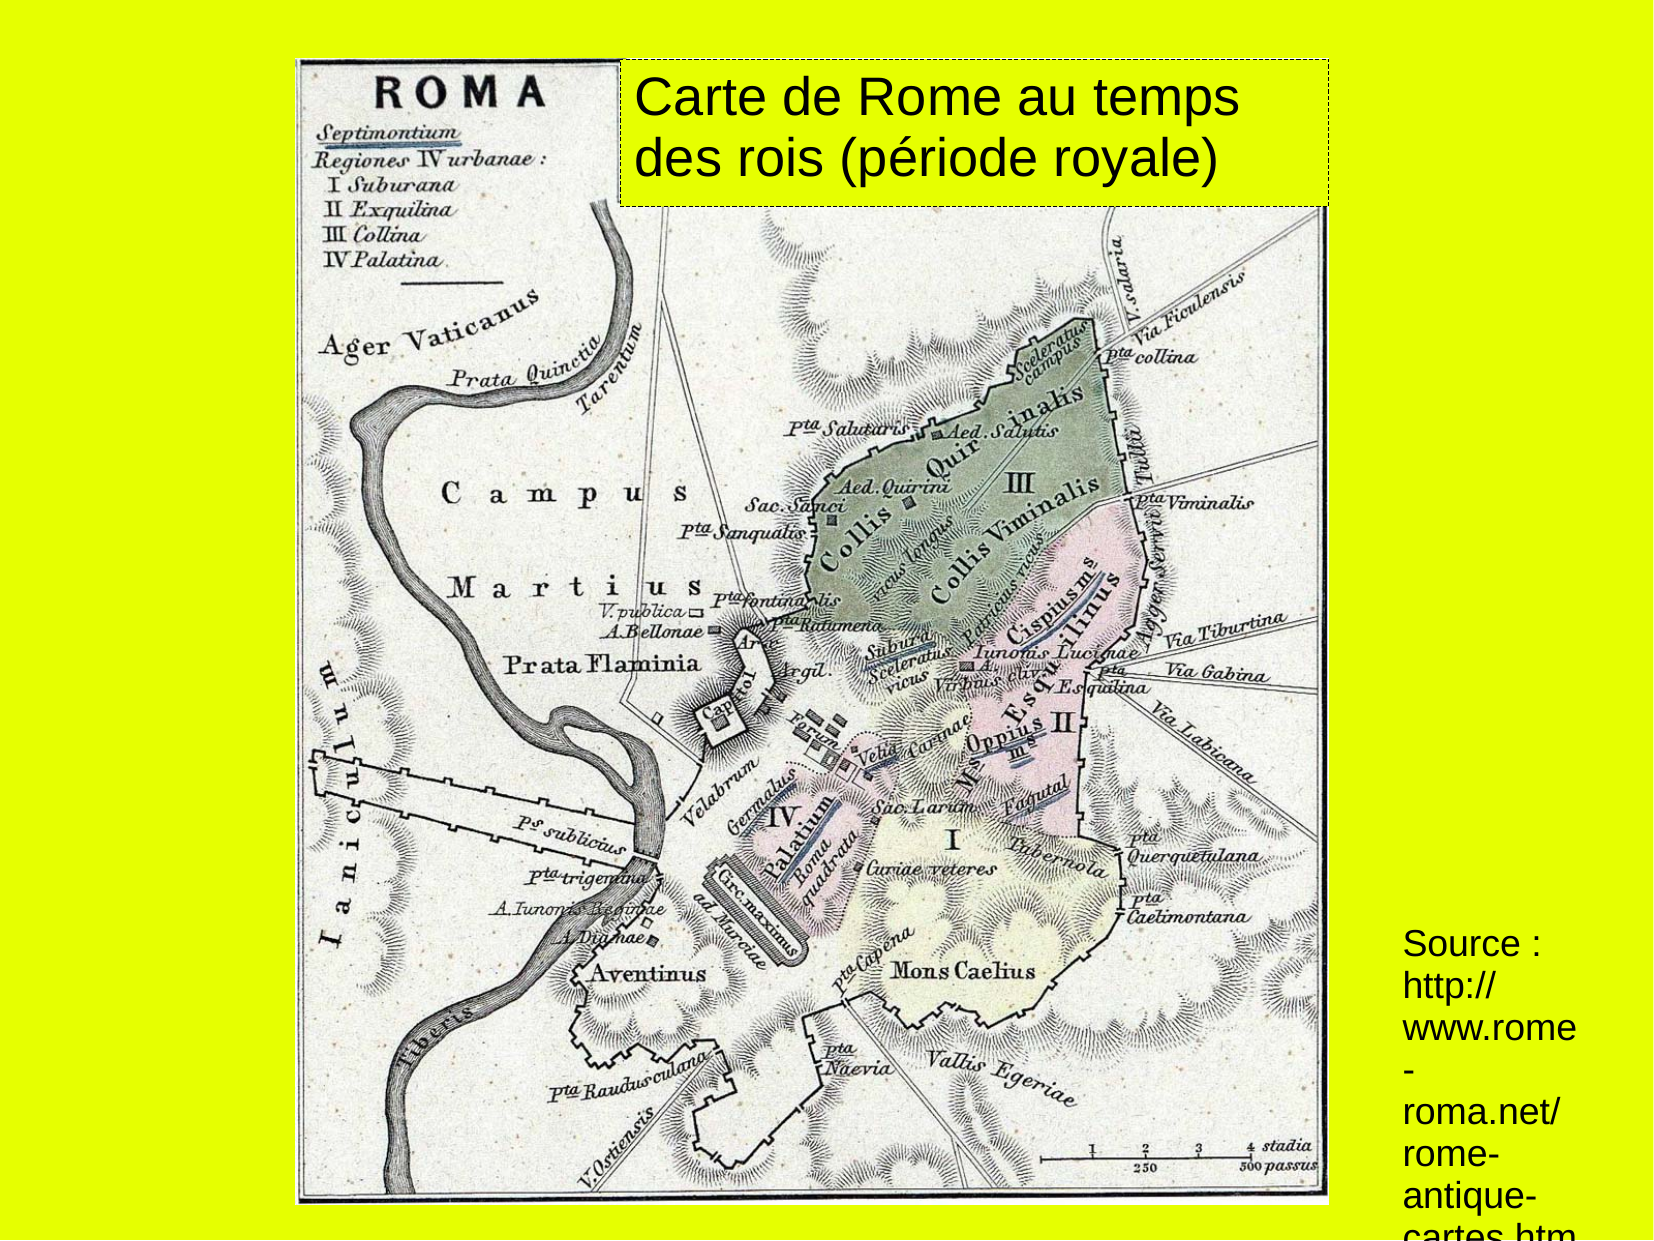

#
Carte de Rome au temps des rois (période royale)
Source :
http://www.rome-roma.net/rome-antique-cartes.html